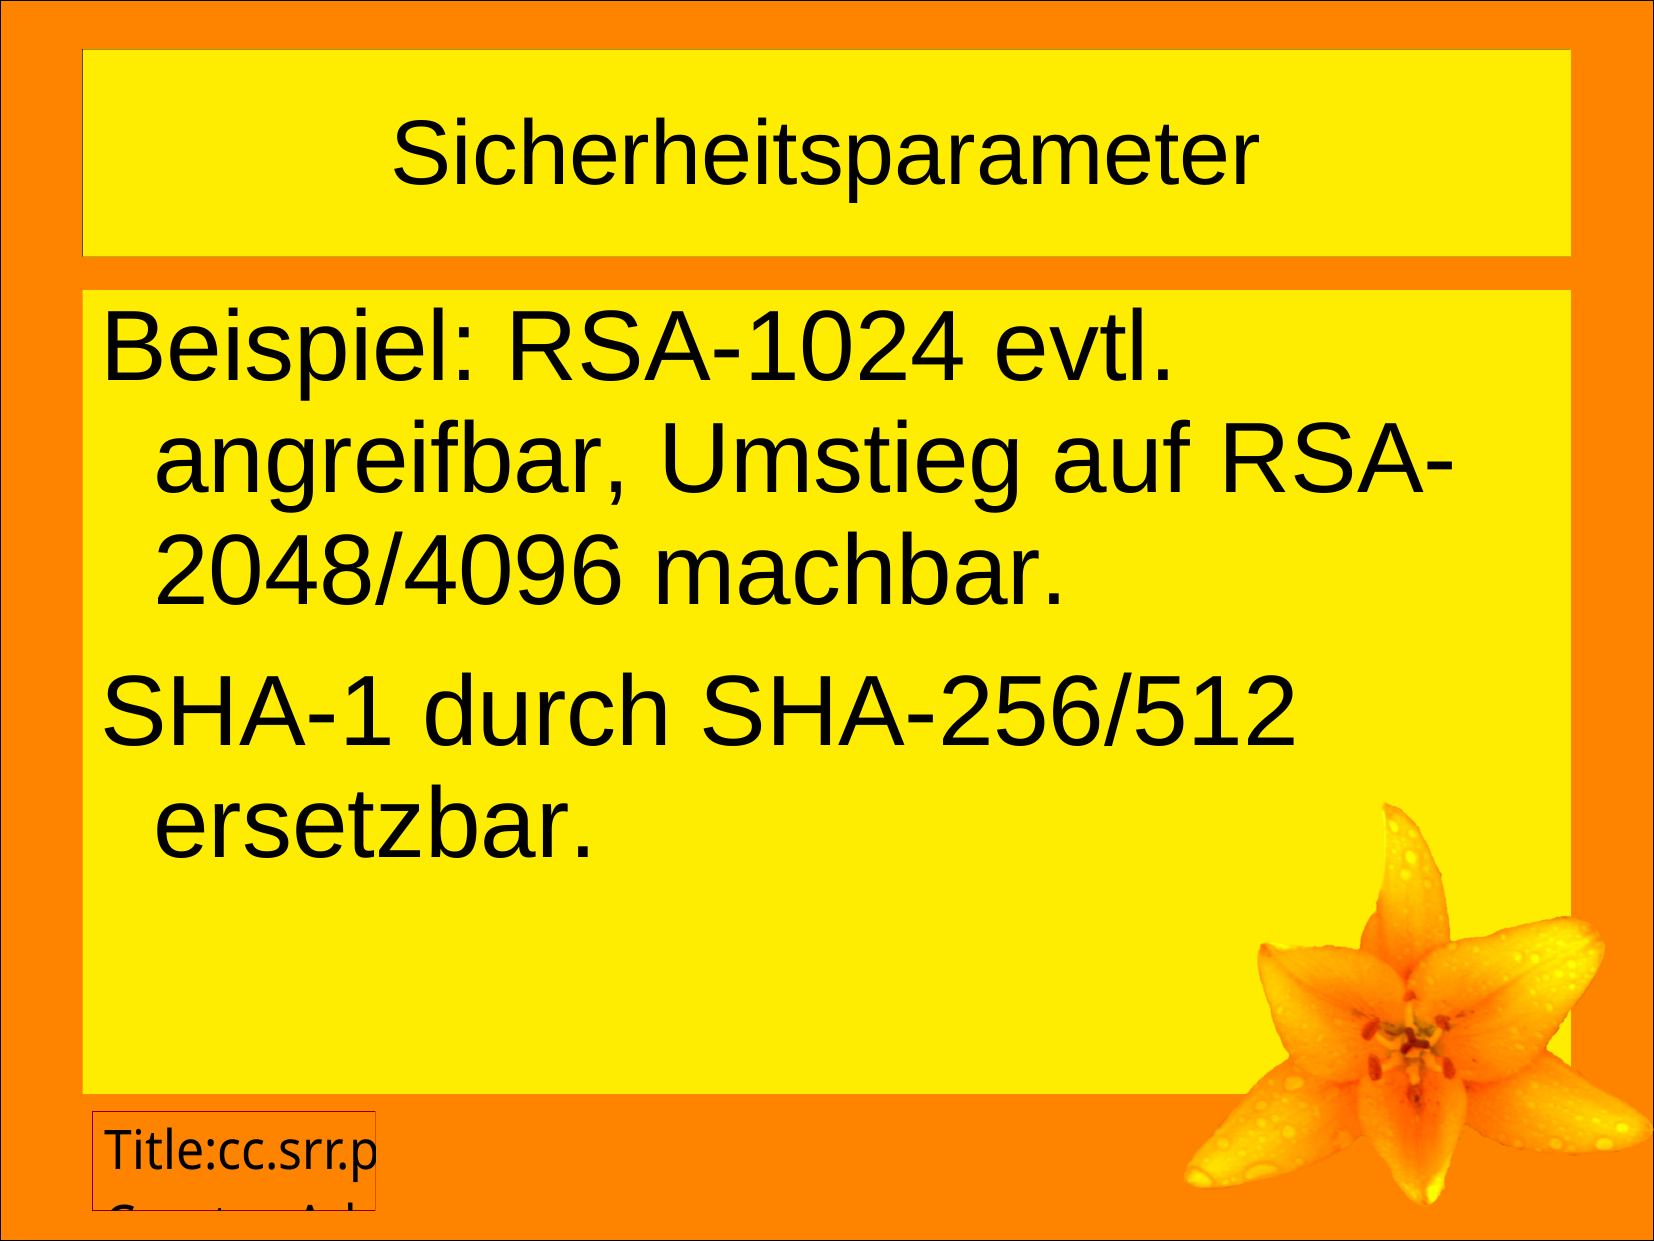

# Sicherheitsparameter
Beispiel: RSA-1024 evtl. angreifbar, Umstieg auf RSA-2048/4096 machbar.
SHA-1 durch SHA-256/512 ersetzbar.